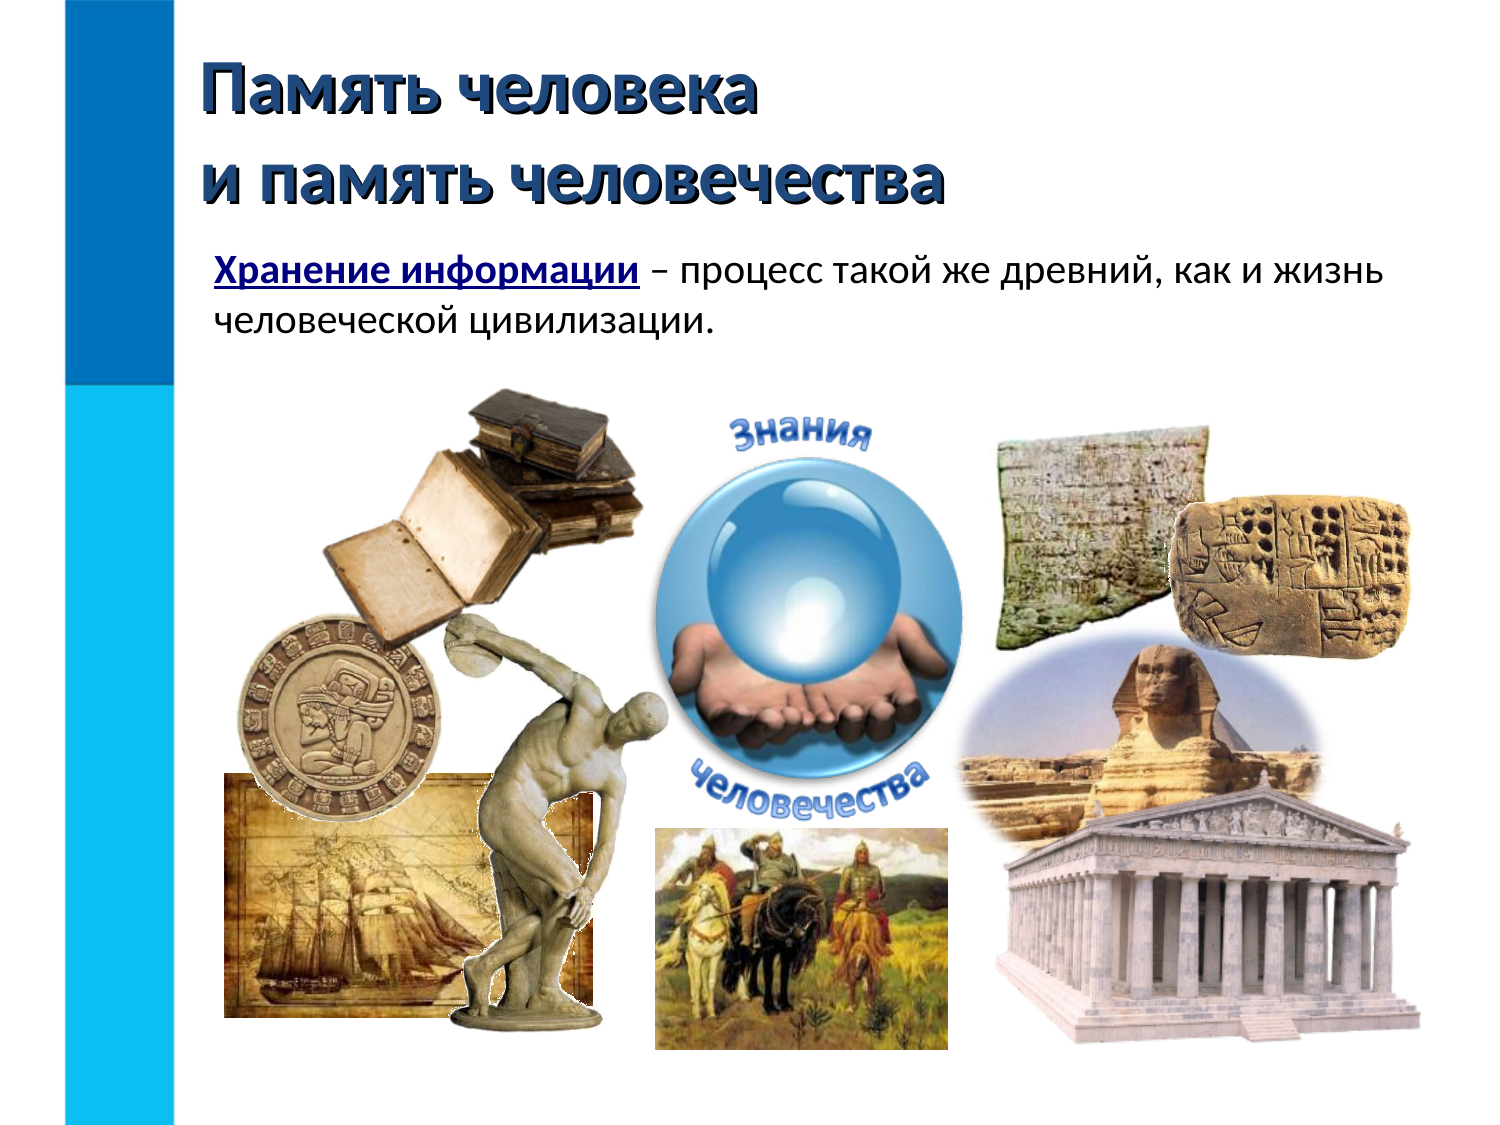

# Память человека и память человечества
Хранение информации – процесс такой же древний, как и жизнь человеческой цивилизации.